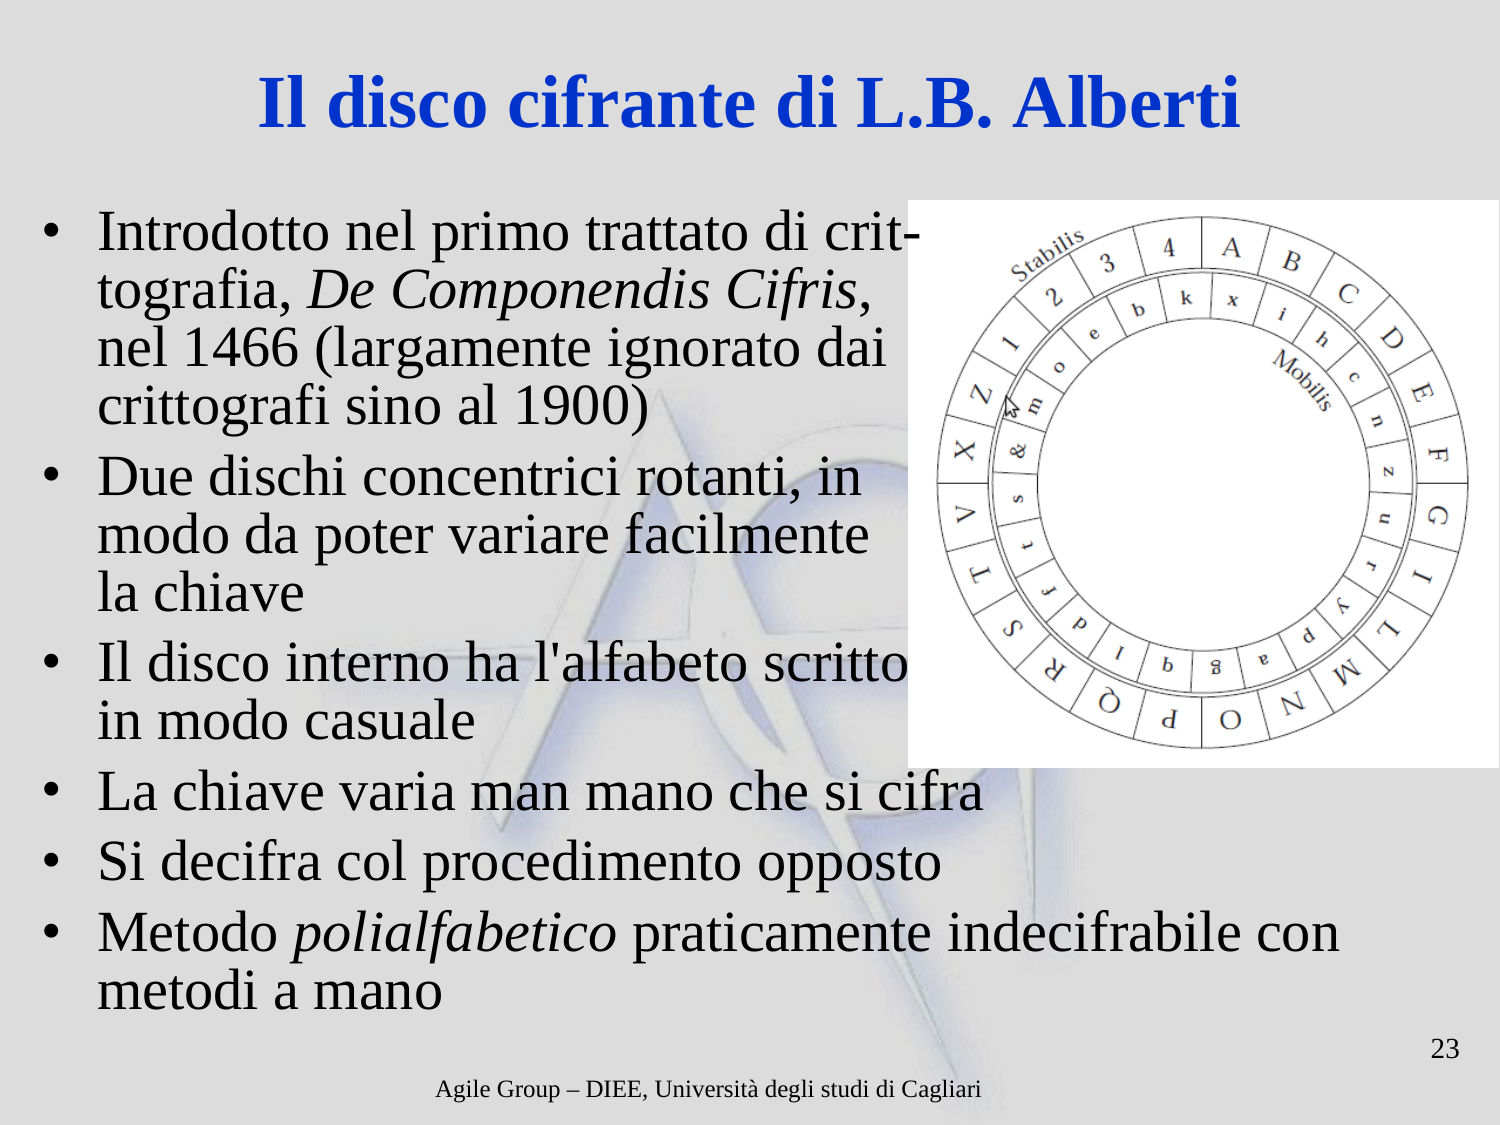

# Il disco cifrante di L.B. Alberti
Introdotto nel primo trattato di crit-
tografia, De Componendis Cifris,
nel 1466 (largamente ignorato dai
crittografi sino al 1900)
Due dischi concentrici rotanti, in
modo da poter variare facilmente
la chiave
Il disco interno ha l'alfabeto scritto
in modo casuale
La chiave varia man mano che si cifra
Si decifra col procedimento opposto
Metodo polialfabetico praticamente indecifrabile con metodi a mano
23